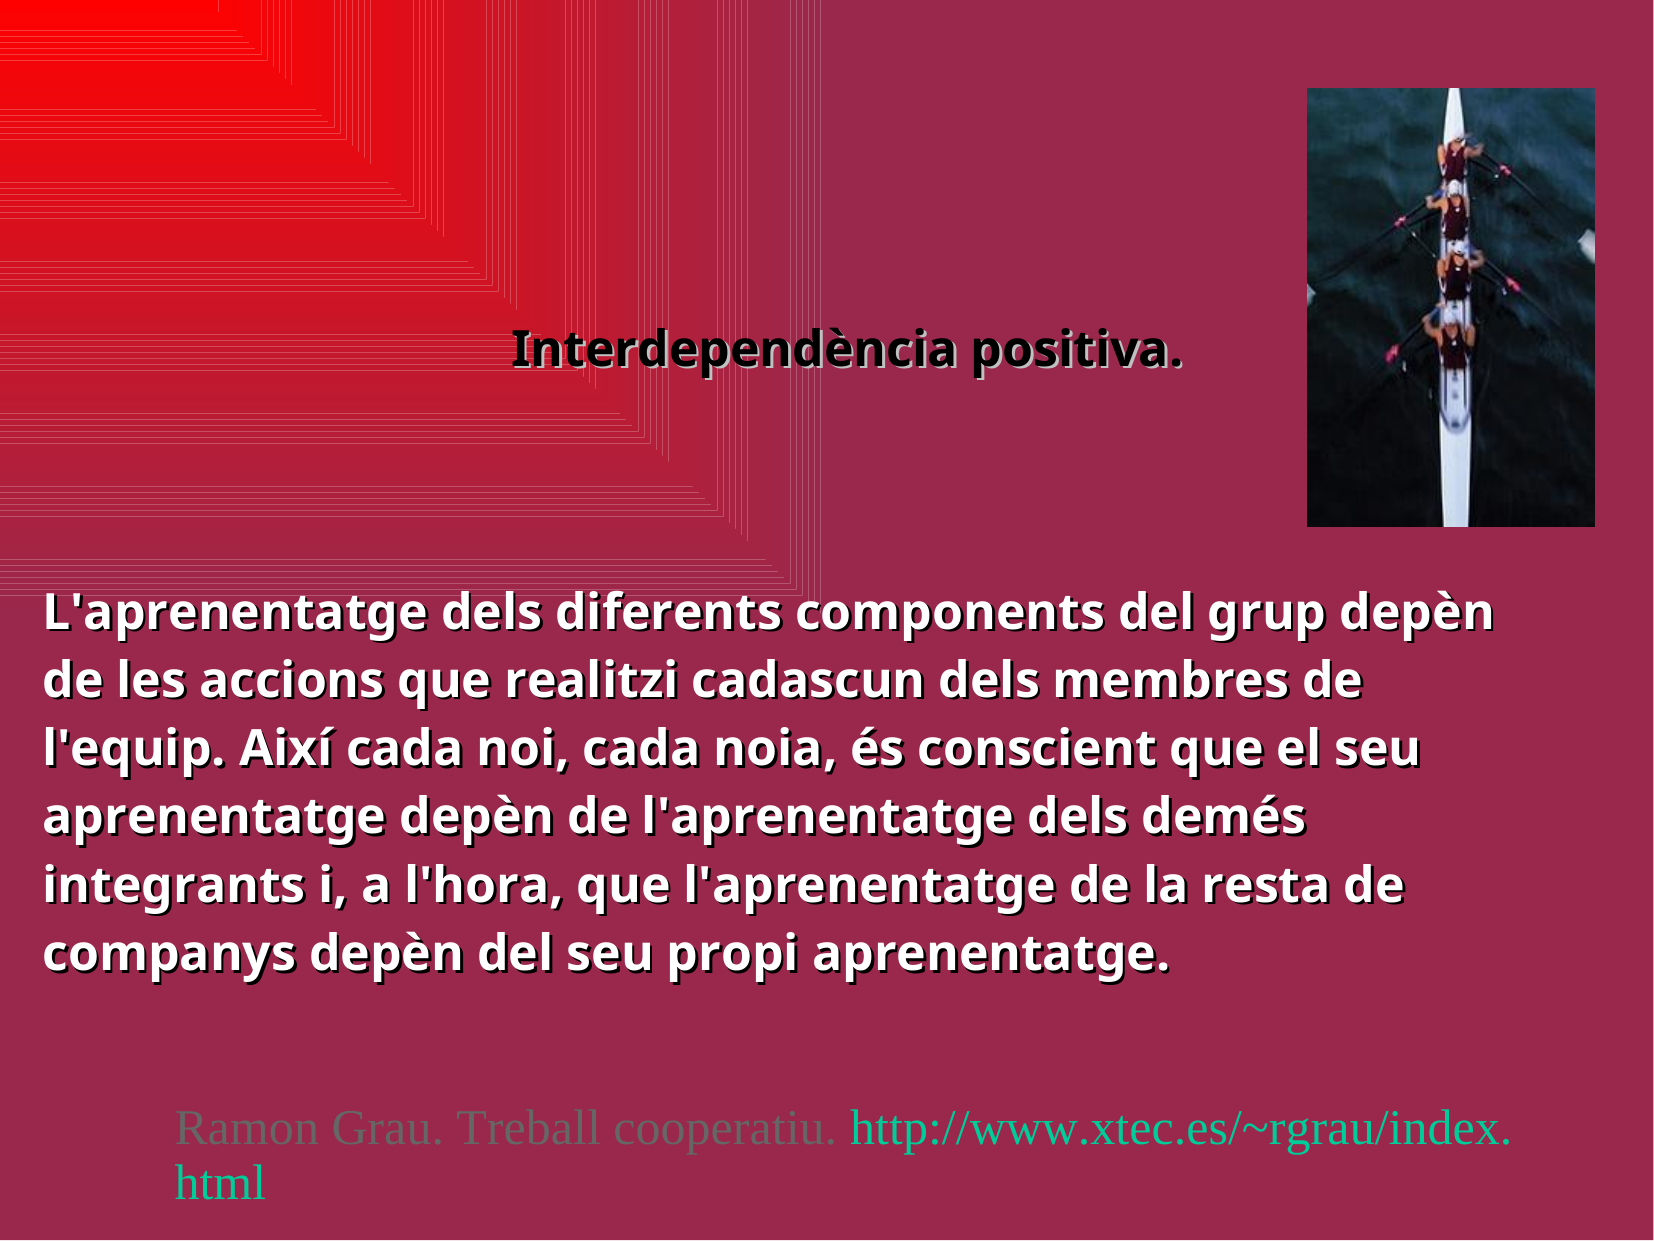

Interdependència positiva.
L'aprenentatge dels diferents components del grup depèn de les accions que realitzi cadascun dels membres de l'equip. Així cada noi, cada noia, és conscient que el seu aprenentatge depèn de l'aprenentatge dels demés integrants i, a l'hora, que l'aprenentatge de la resta de companys depèn del seu propi aprenentatge.
Ramon Grau. Treball cooperatiu. http://www.xtec.es/~rgrau/index.html